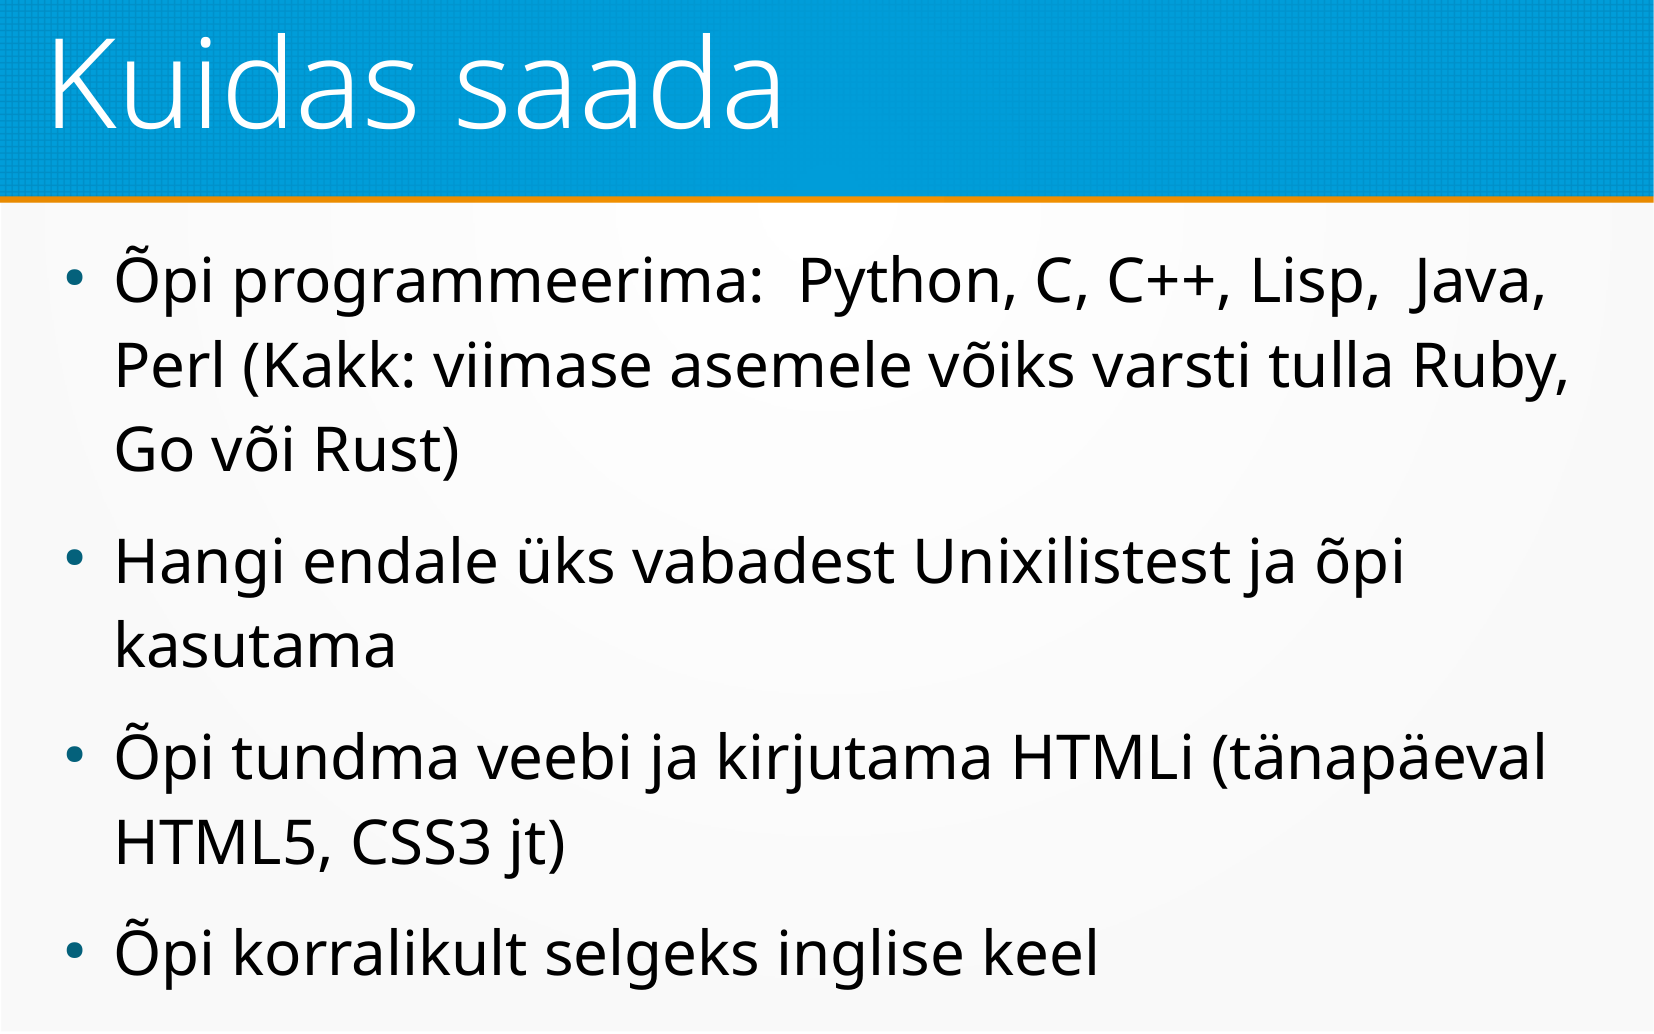

# Kuidas saada
Õpi programmeerima: Python, C, C++, Lisp, Java, Perl (Kakk: viimase asemele võiks varsti tulla Ruby, Go või Rust)
Hangi endale üks vabadest Unixilistest ja õpi kasutama
Õpi tundma veebi ja kirjutama HTMLi (tänapäeval HTML5, CSS3 jt)
Õpi korralikult selgeks inglise keel